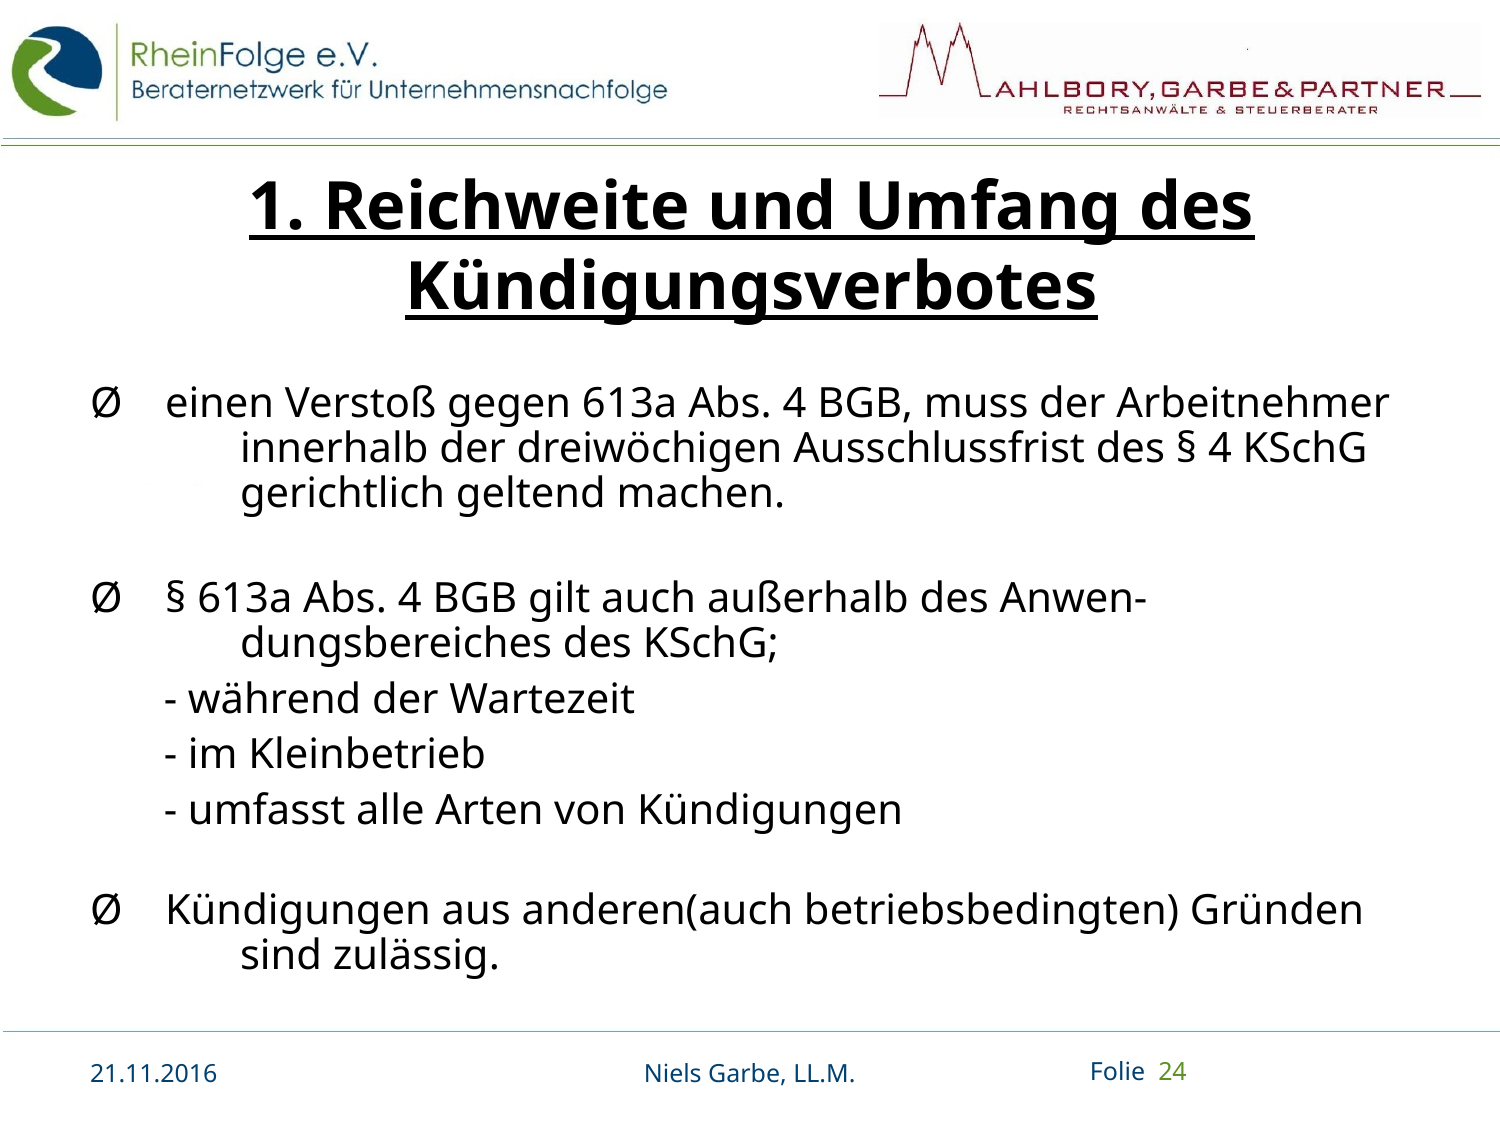

# 1. Reichweite und Umfang des Kündigungsverbotes
einen Verstoß gegen 613a Abs. 4 BGB, muss der Arbeitnehmer innerhalb der dreiwöchigen Ausschlussfrist des § 4 KSchG gerichtlich geltend machen.
§ 613a Abs. 4 BGB gilt auch außerhalb des Anwen-dungsbereiches des KSchG;
	- während der Wartezeit
	- im Kleinbetrieb
	- umfasst alle Arten von Kündigungen
Kündigungen aus anderen(auch betriebsbedingten) Gründen sind zulässig.
21.11.2016
Niels Garbe, LL.M.
Folie